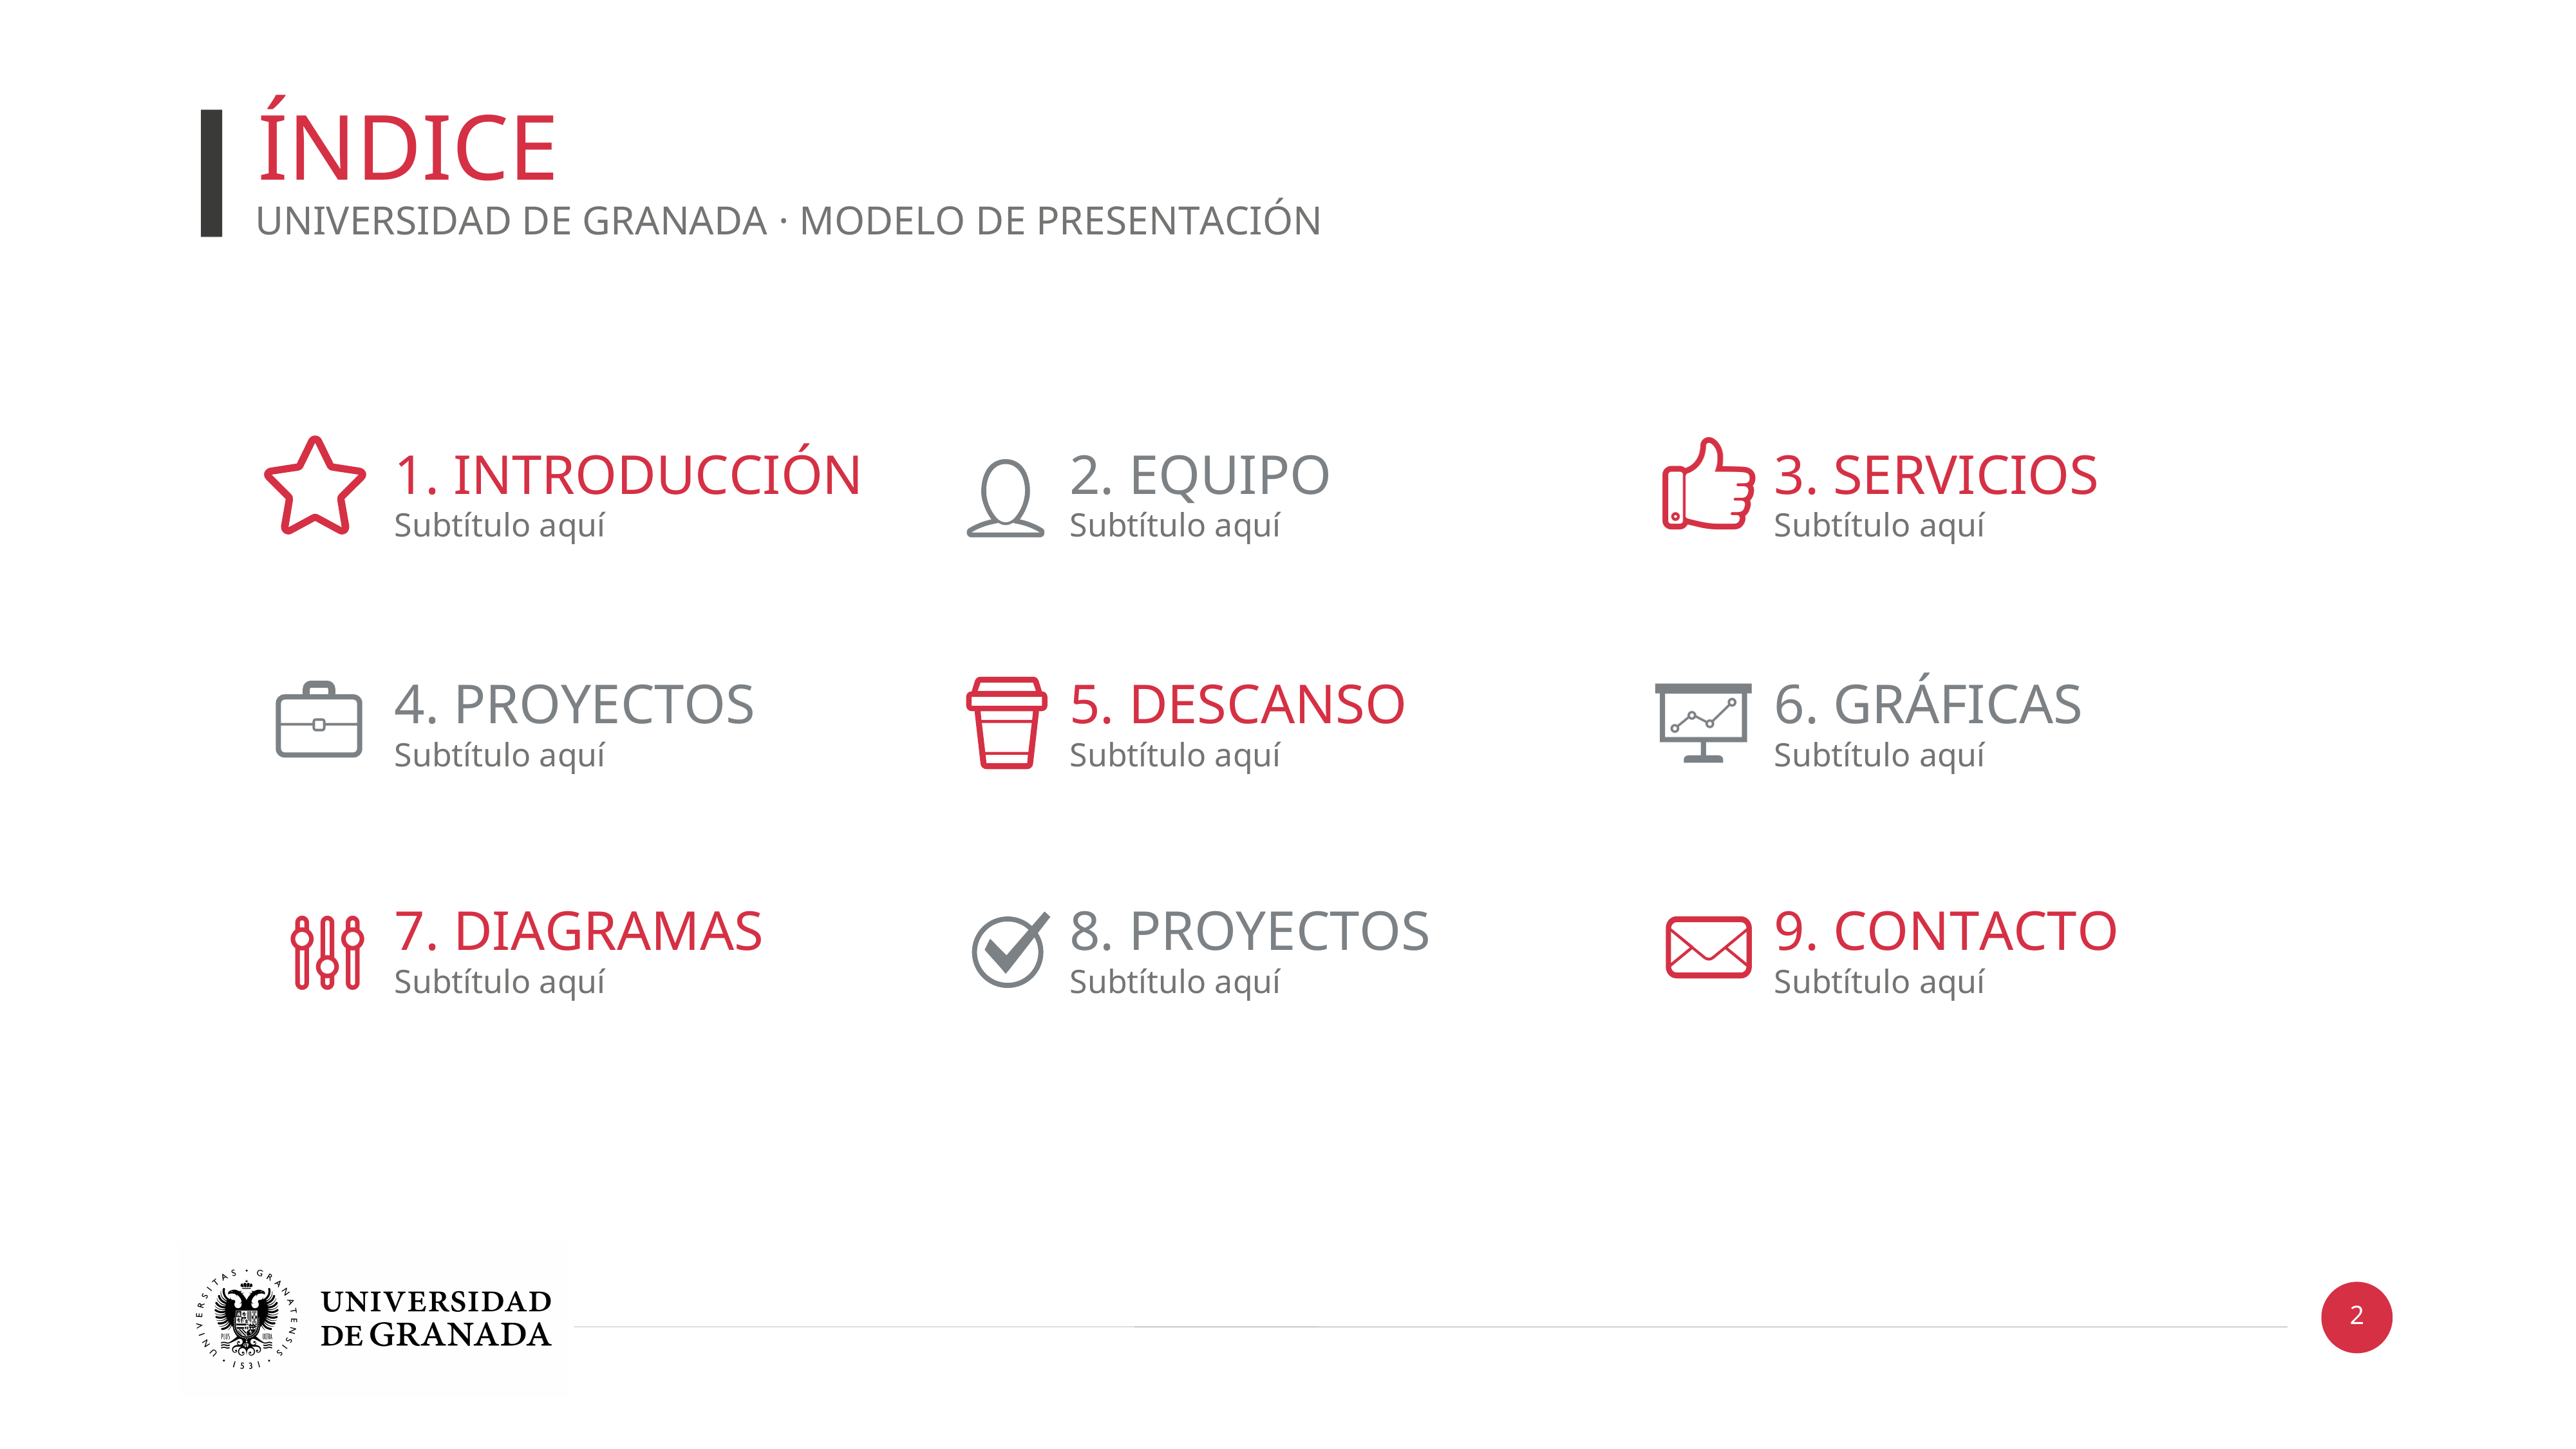

ÍNDICE
UNIVERSIDAD DE GRANADA · MODELO DE PRESENTACIÓN
1. INTRODUCCIÓN
Subtítulo aquí
2. EQUIPO
Subtítulo aquí
3. SERVICIOS
Subtítulo aquí
4. PROYECTOS
Subtítulo aquí
5. DESCANSO
Subtítulo aquí
6. GRÁFICAS
Subtítulo aquí
7. DIAGRAMAS
Subtítulo aquí
8. PROYECTOS
Subtítulo aquí
9. CONTACTO
Subtítulo aquí